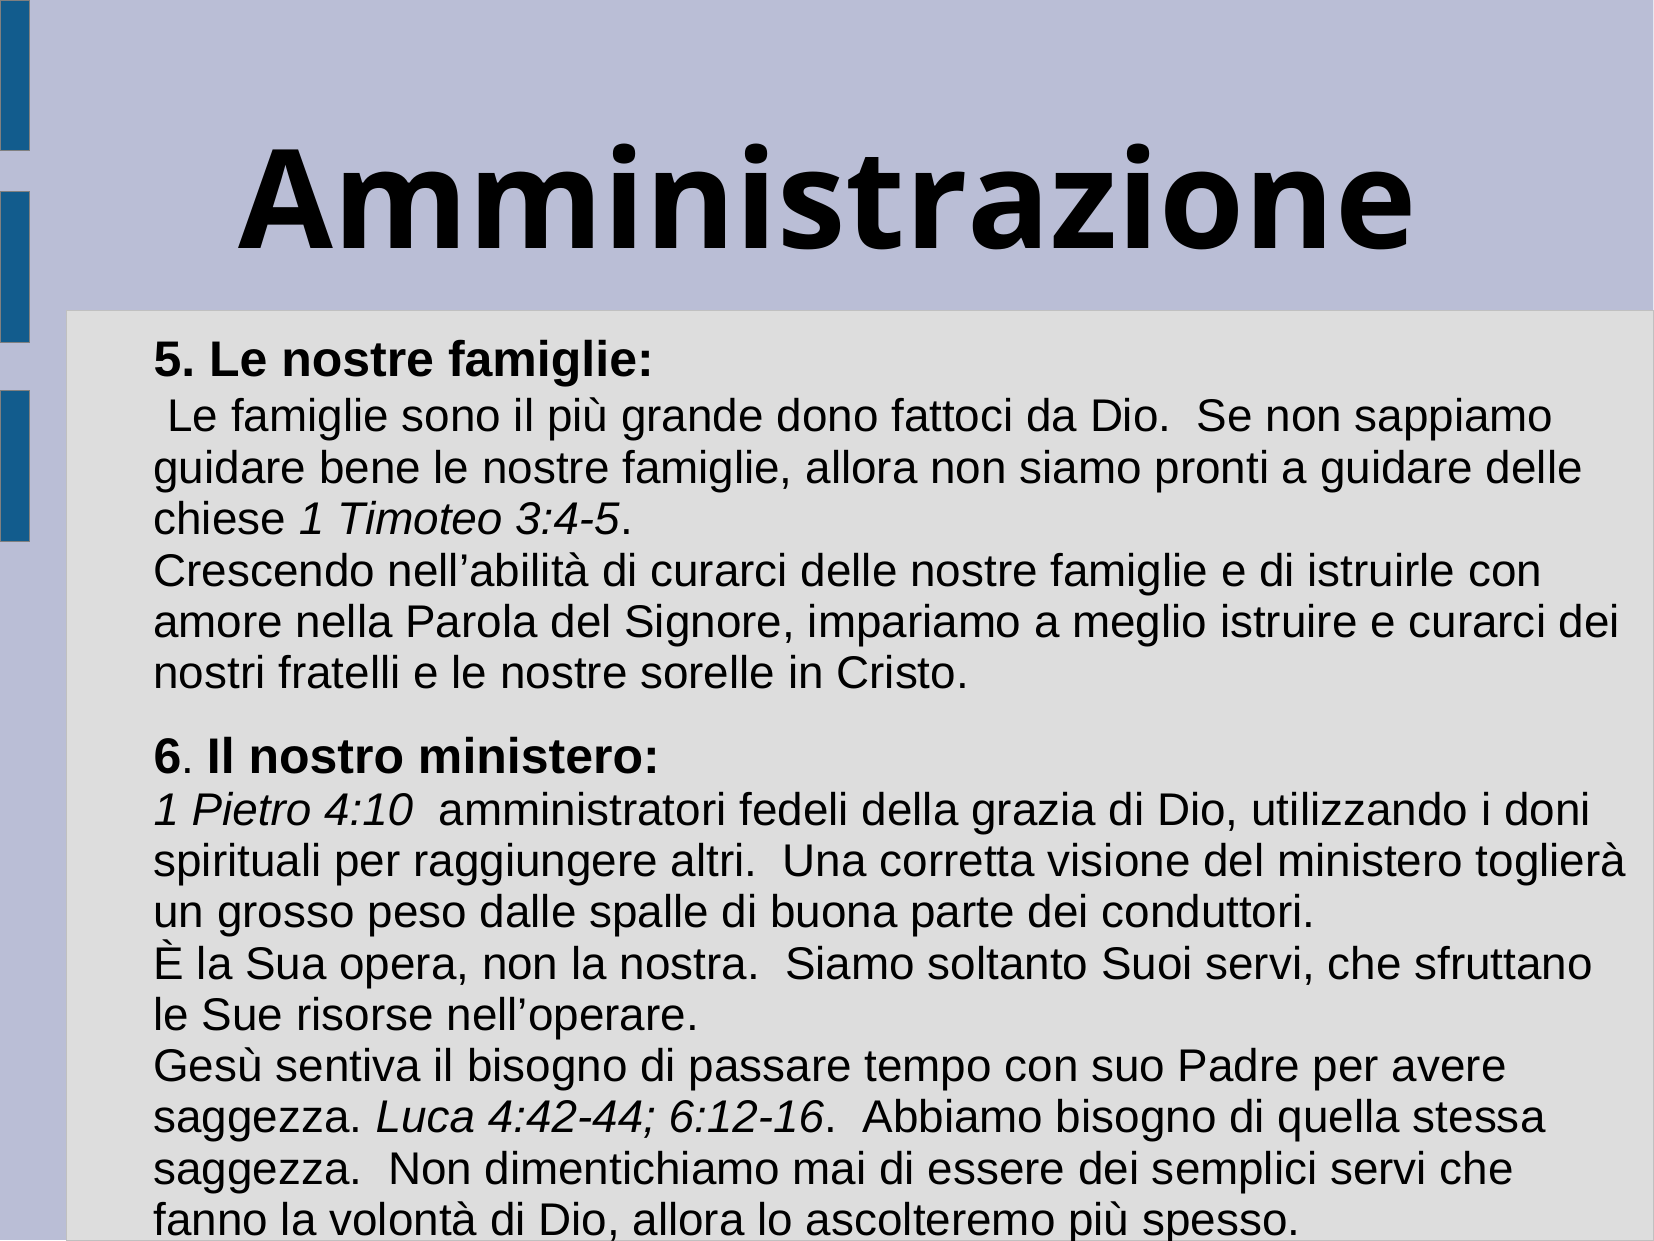

# Amministrazione
5. Le nostre famiglie: Le famiglie sono il più grande dono fattoci da Dio. Se non sappiamo guidare bene le nostre famiglie, allora non siamo pronti a guidare delle chiese 1 Timoteo 3:4-5. Crescendo nell’abilità di curarci delle nostre famiglie e di istruirle con amore nella Parola del Signore, impariamo a meglio istruire e curarci dei nostri fratelli e le nostre sorelle in Cristo.
6. Il nostro ministero: 1 Pietro 4:10 amministratori fedeli della grazia di Dio, utilizzando i doni spirituali per raggiungere altri. Una corretta visione del ministero toglierà un grosso peso dalle spalle di buona parte dei conduttori. È la Sua opera, non la nostra. Siamo soltanto Suoi servi, che sfruttano le Sue risorse nell’operare. Gesù sentiva il bisogno di passare tempo con suo Padre per avere saggezza. Luca 4:42-44; 6:12-16. Abbiamo bisogno di quella stessa saggezza. Non dimentichiamo mai di essere dei semplici servi che fanno la volontà di Dio, allora lo ascolteremo più spesso.